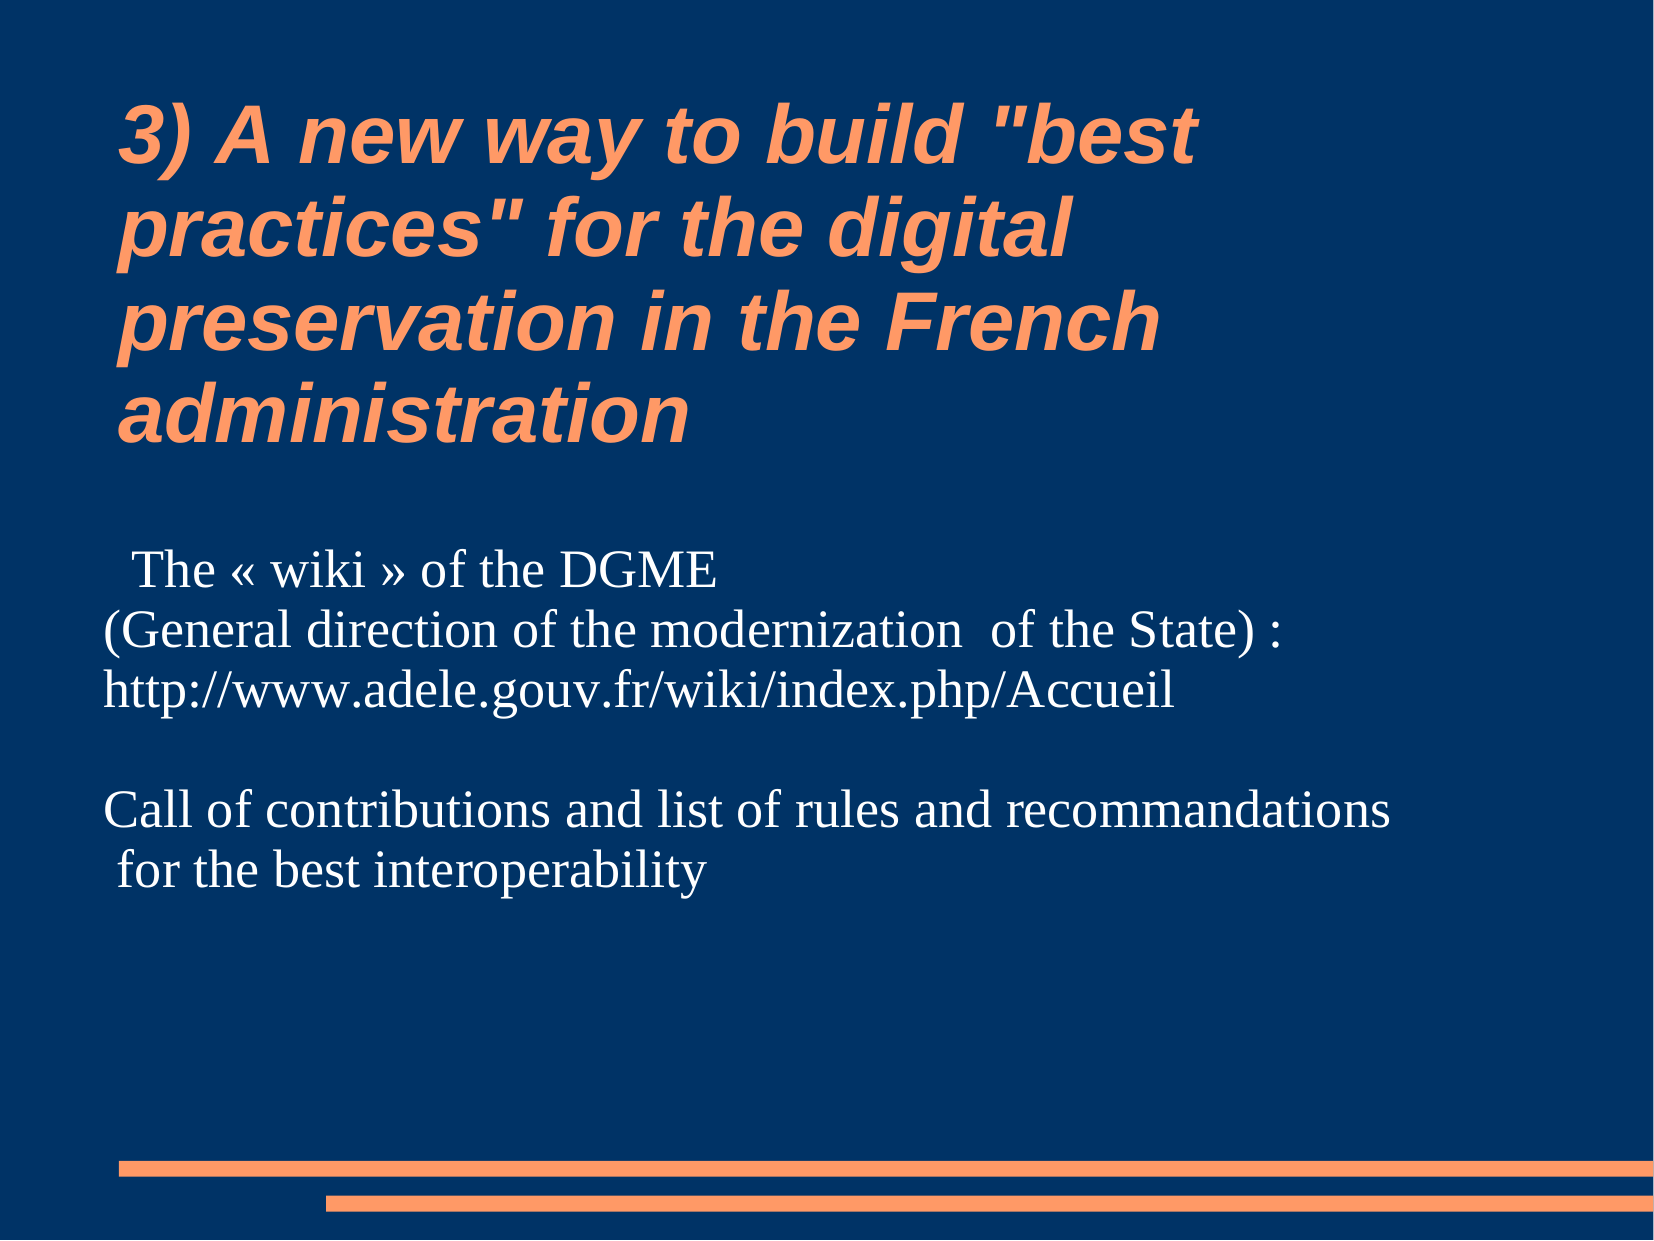

# 3) A new way to build "best practices" for the digital preservation in the French administration
 The « wiki » of the DGME
(General direction of the modernization of the State) :
http://www.adele.gouv.fr/wiki/index.php/Accueil
Call of contributions and list of rules and recommandations
 for the best interoperability